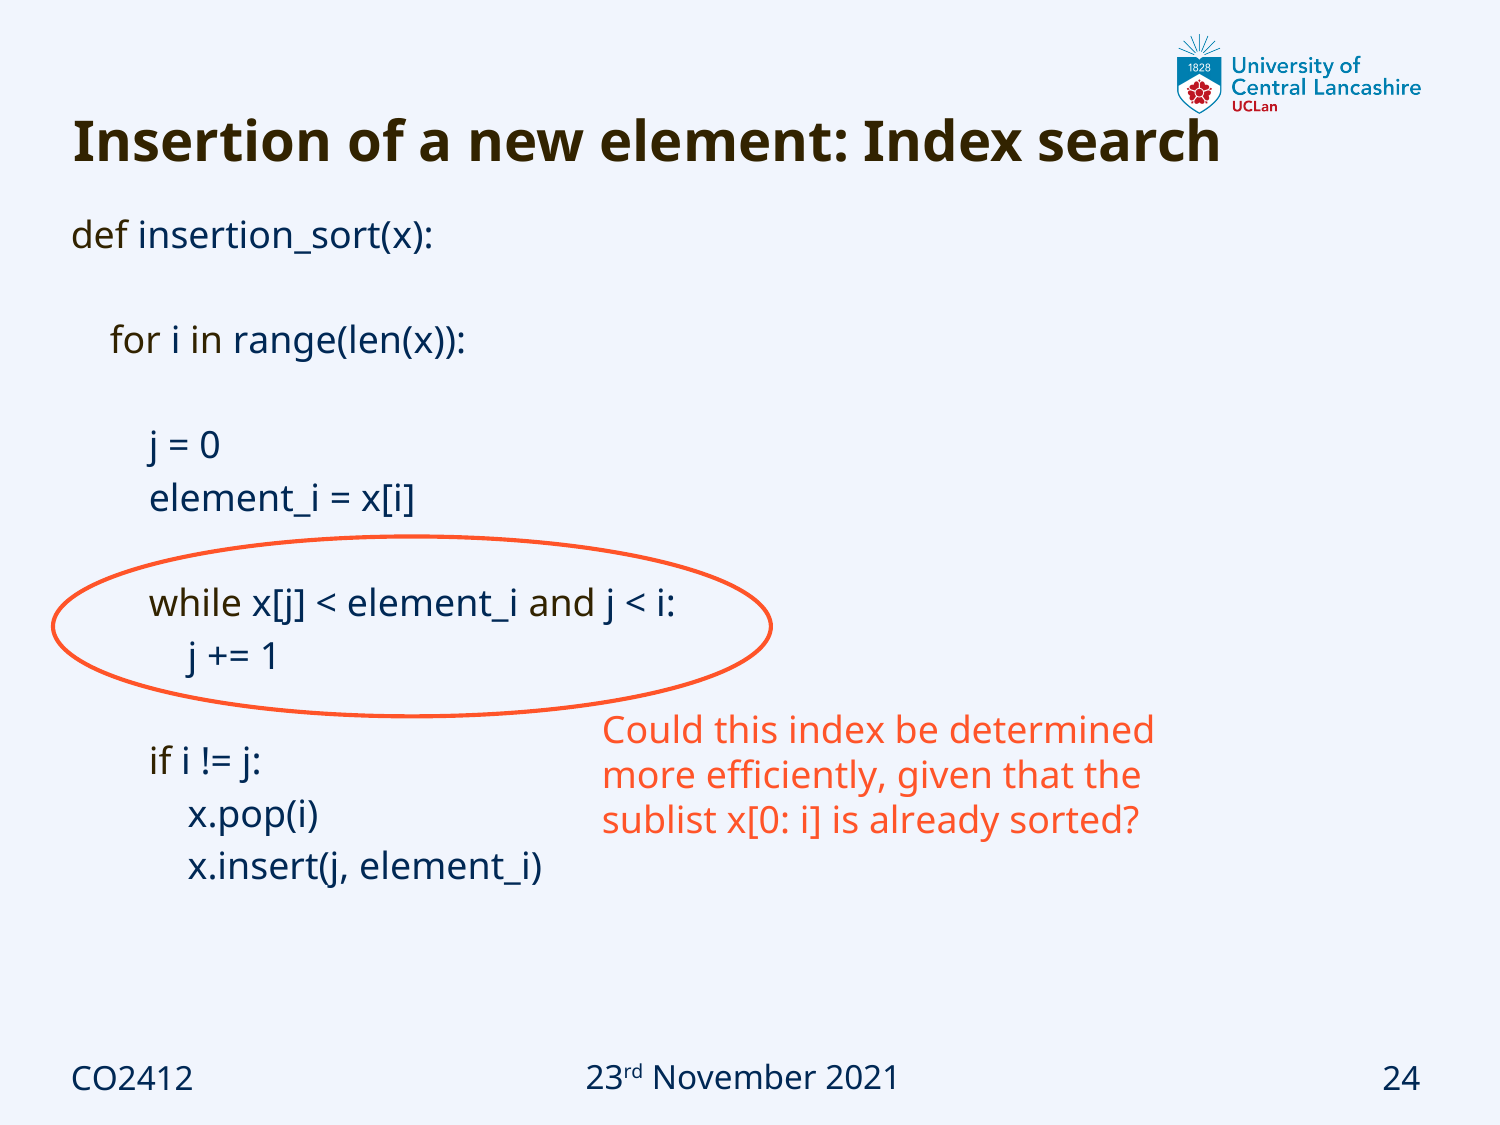

# Insertion of a new element: Index search
def insertion_sort(x):
 for i in range(len(x)):
 j = 0
 element_i = x[i]
 while x[j] < element_i and j < i:
 j += 1
 if i != j:
 x.pop(i)
 x.insert(j, element_i)
Could this index be determined more efficiently, given that the sublist x[0: i] is already sorted?